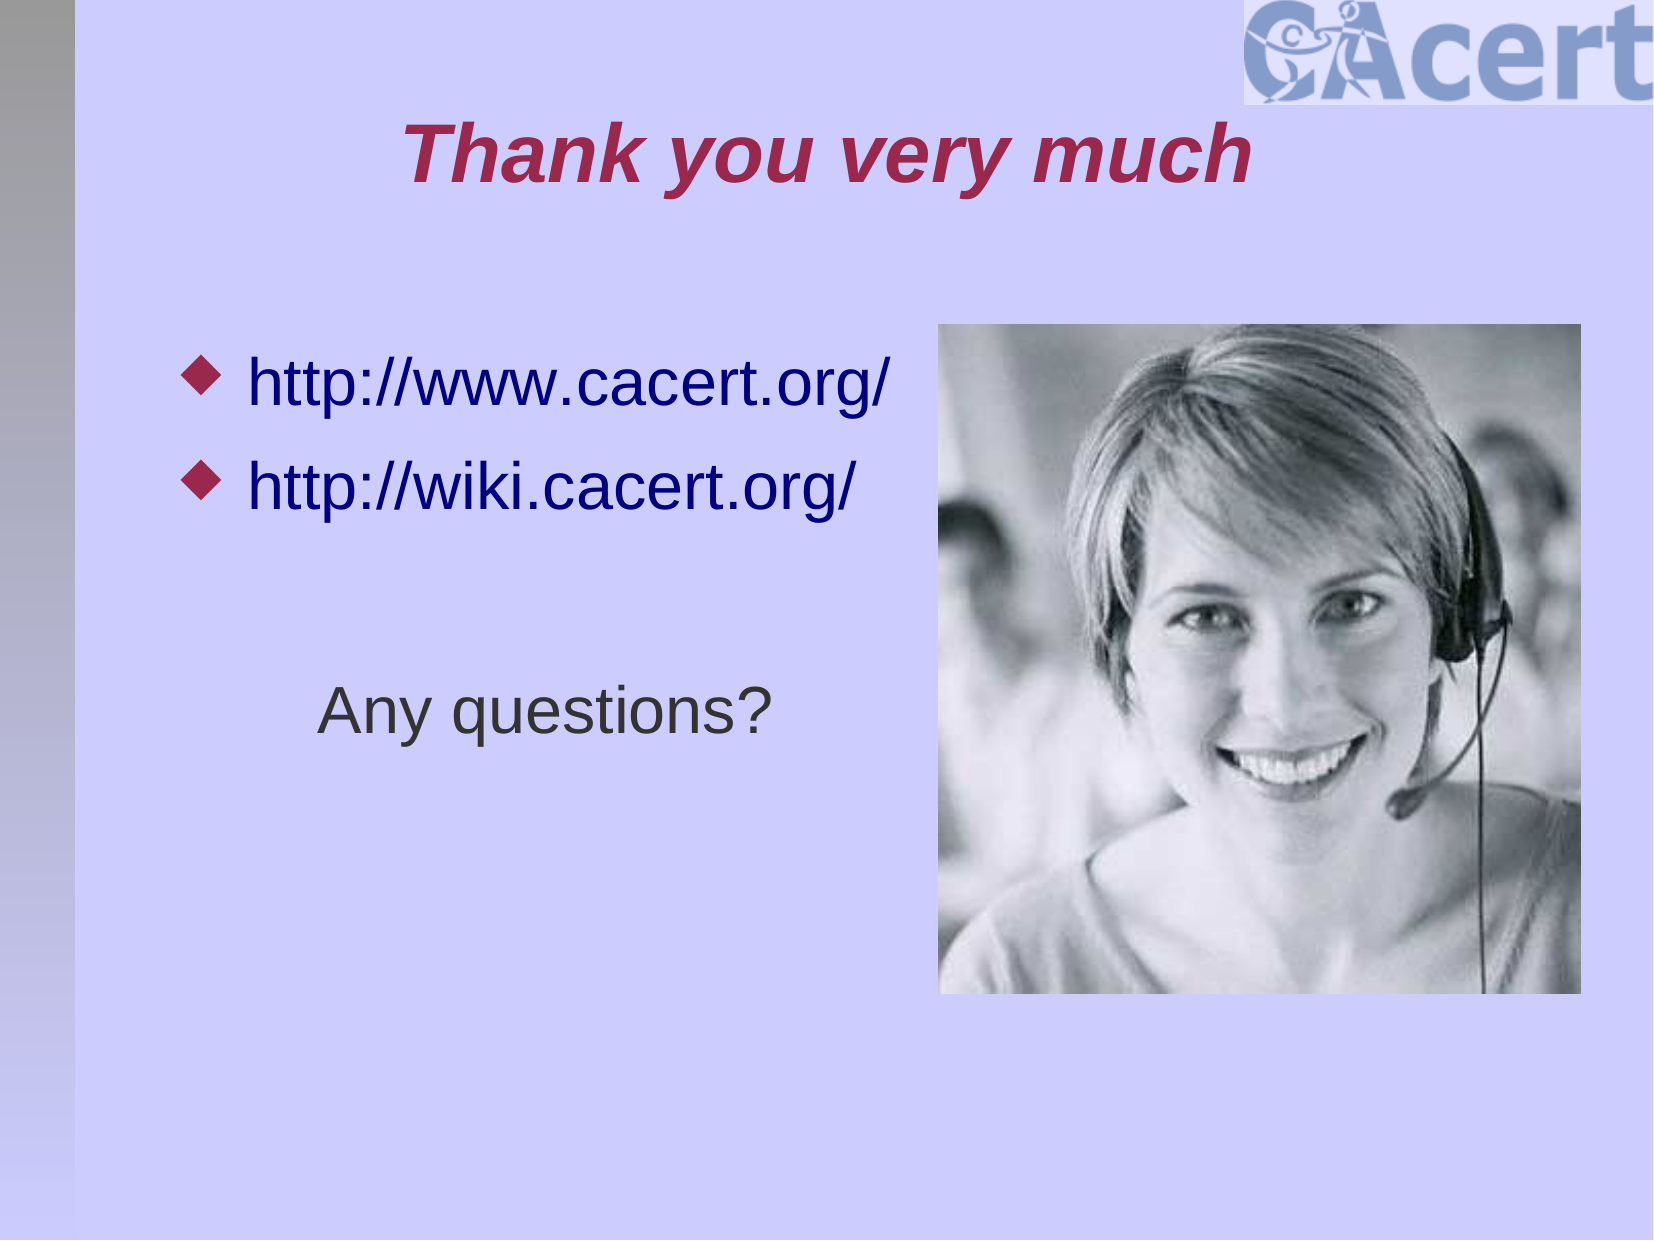

# Thank you very much
http://www.cacert.org/
http://wiki.cacert.org/
Any questions?